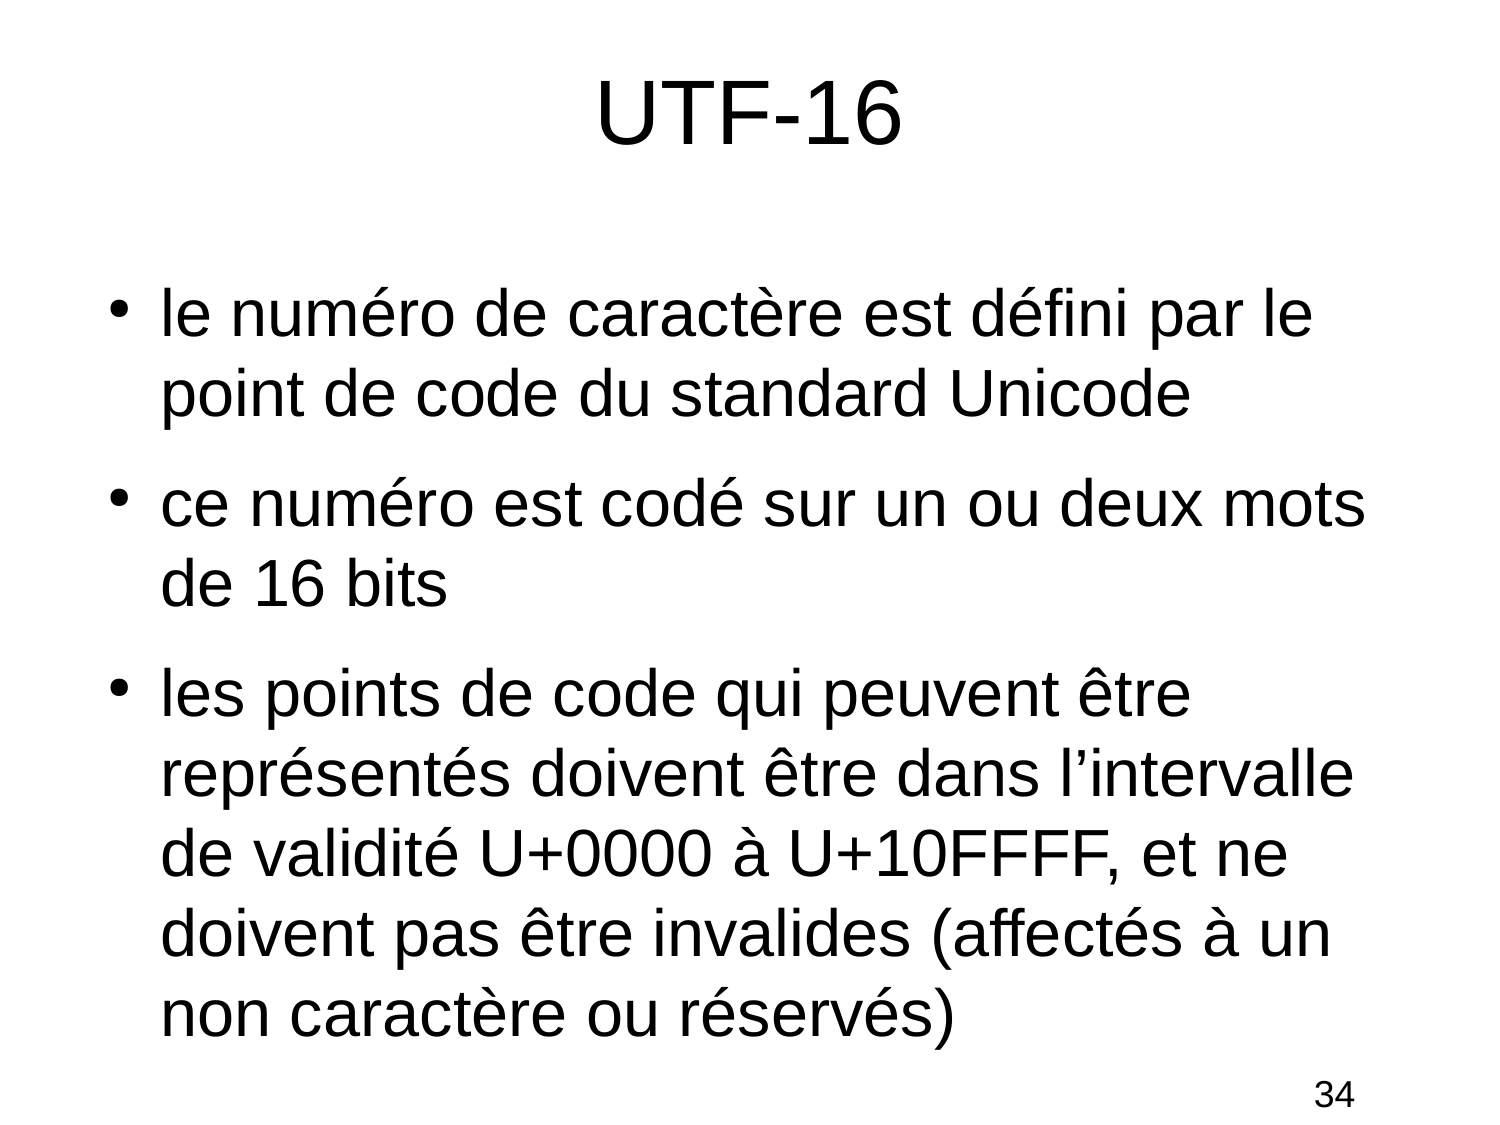

# UTF-16
le numéro de caractère est défini par le point de code du standard Unicode
ce numéro est codé sur un ou deux mots de 16 bits
les points de code qui peuvent être représentés doivent être dans l’intervalle de validité U+0000 à U+10FFFF, et ne doivent pas être invalides (affectés à un non caractère ou réservés)